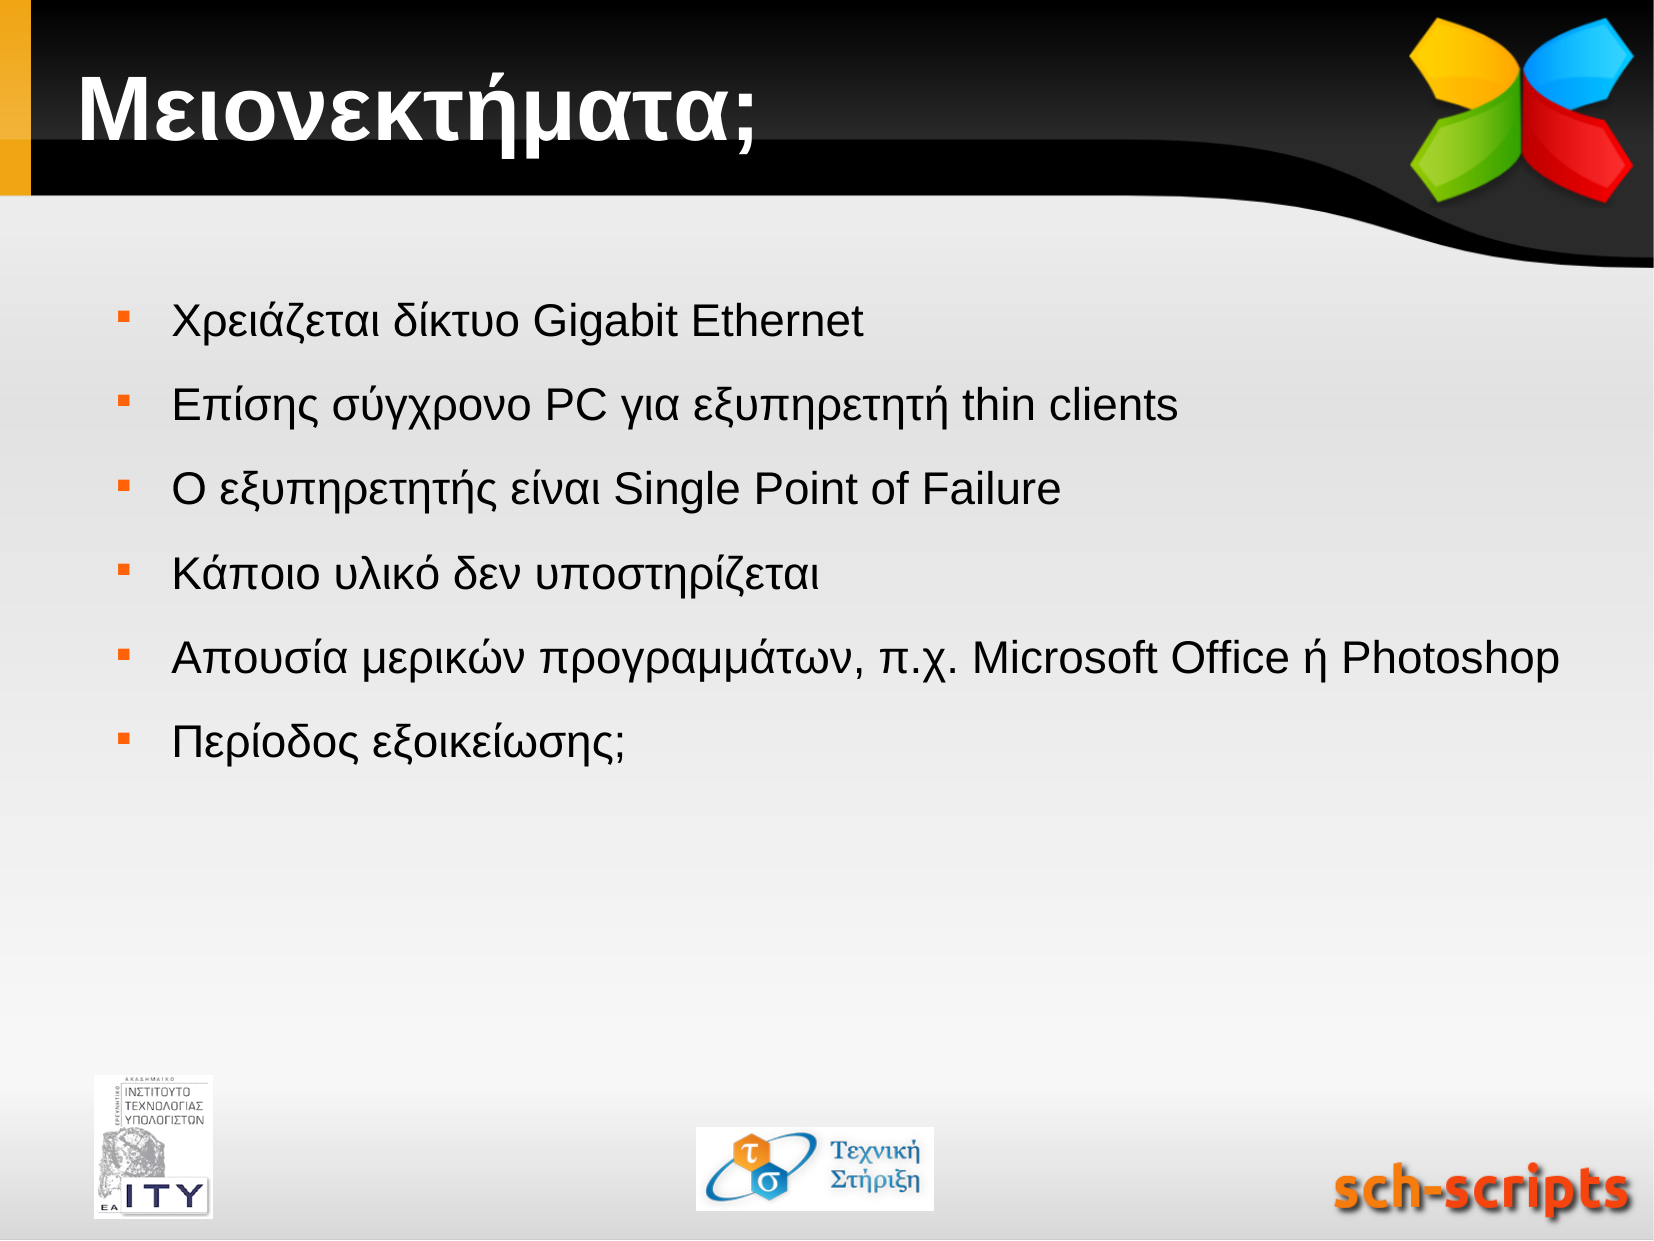

# Μειονεκτήματα;
Χρειάζεται δίκτυο Gigabit Ethernet
Επίσης σύγχρονο PC για εξυπηρετητή thin clients
Ο εξυπηρετητής είναι Single Point of Failure
Κάποιο υλικό δεν υποστηρίζεται
Απουσία μερικών προγραμμάτων, π.χ. Microsoft Office ή Photoshop
Περίοδος εξοικείωσης;